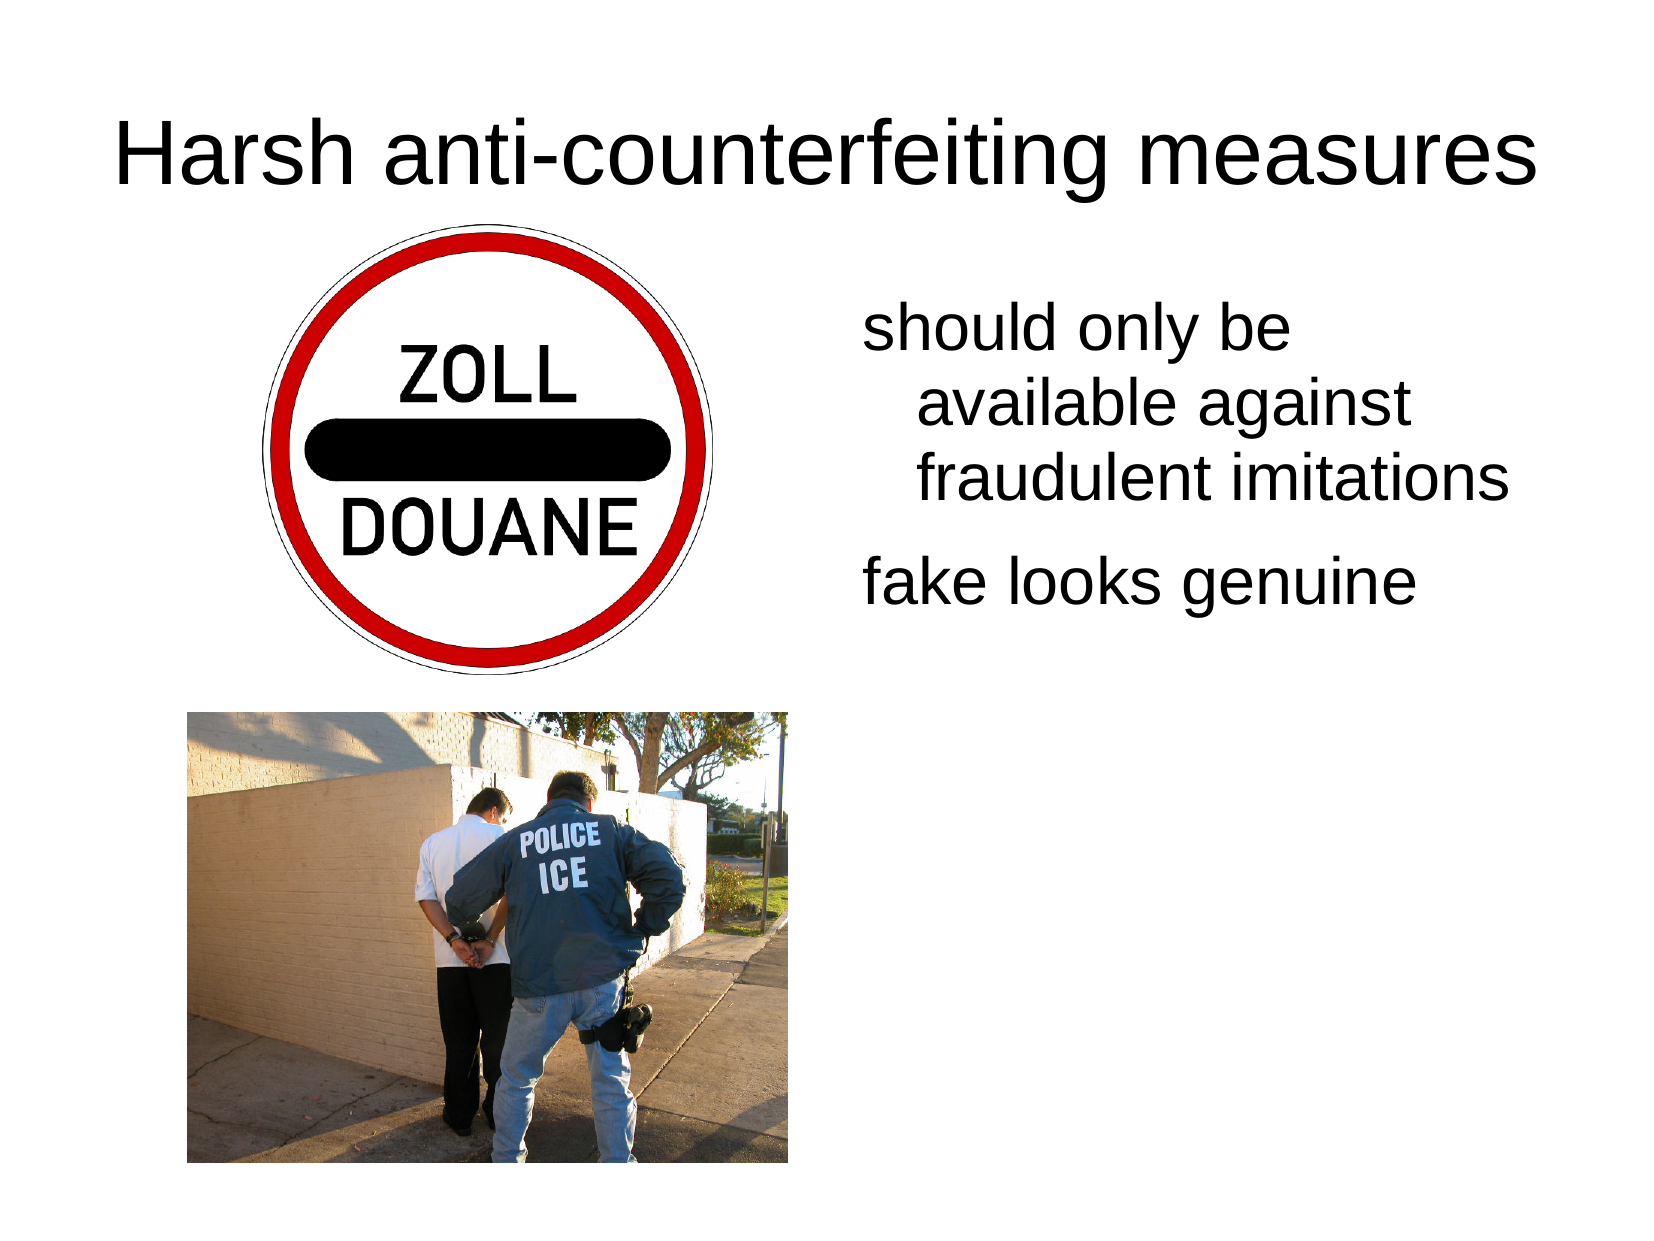

# Harsh anti-counterfeiting measures
should only be available against fraudulent imitations
fake looks genuine